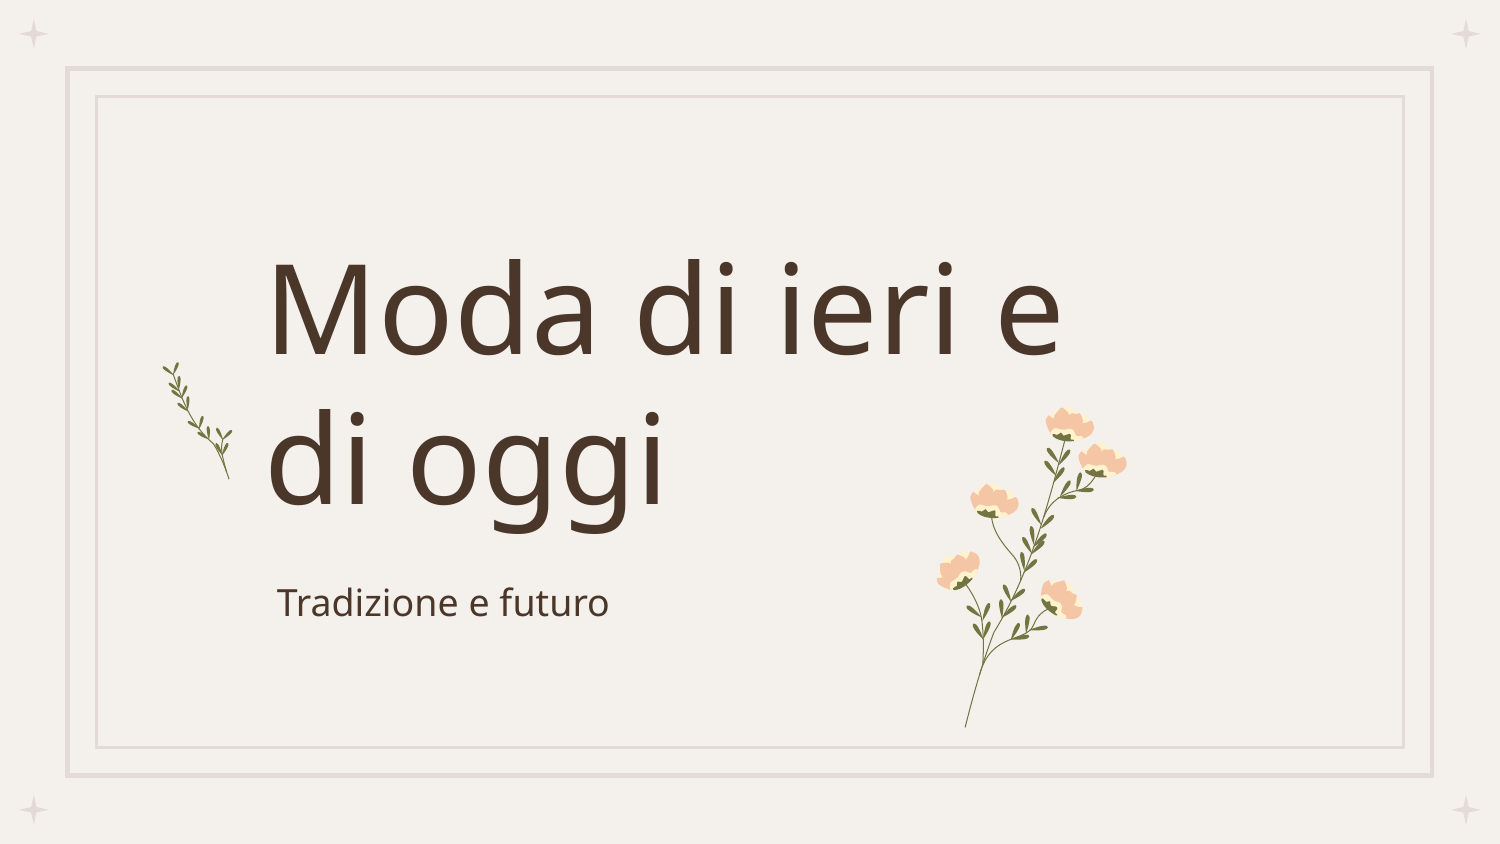

# Moda di ieri e di oggi
Tradizione e futuro